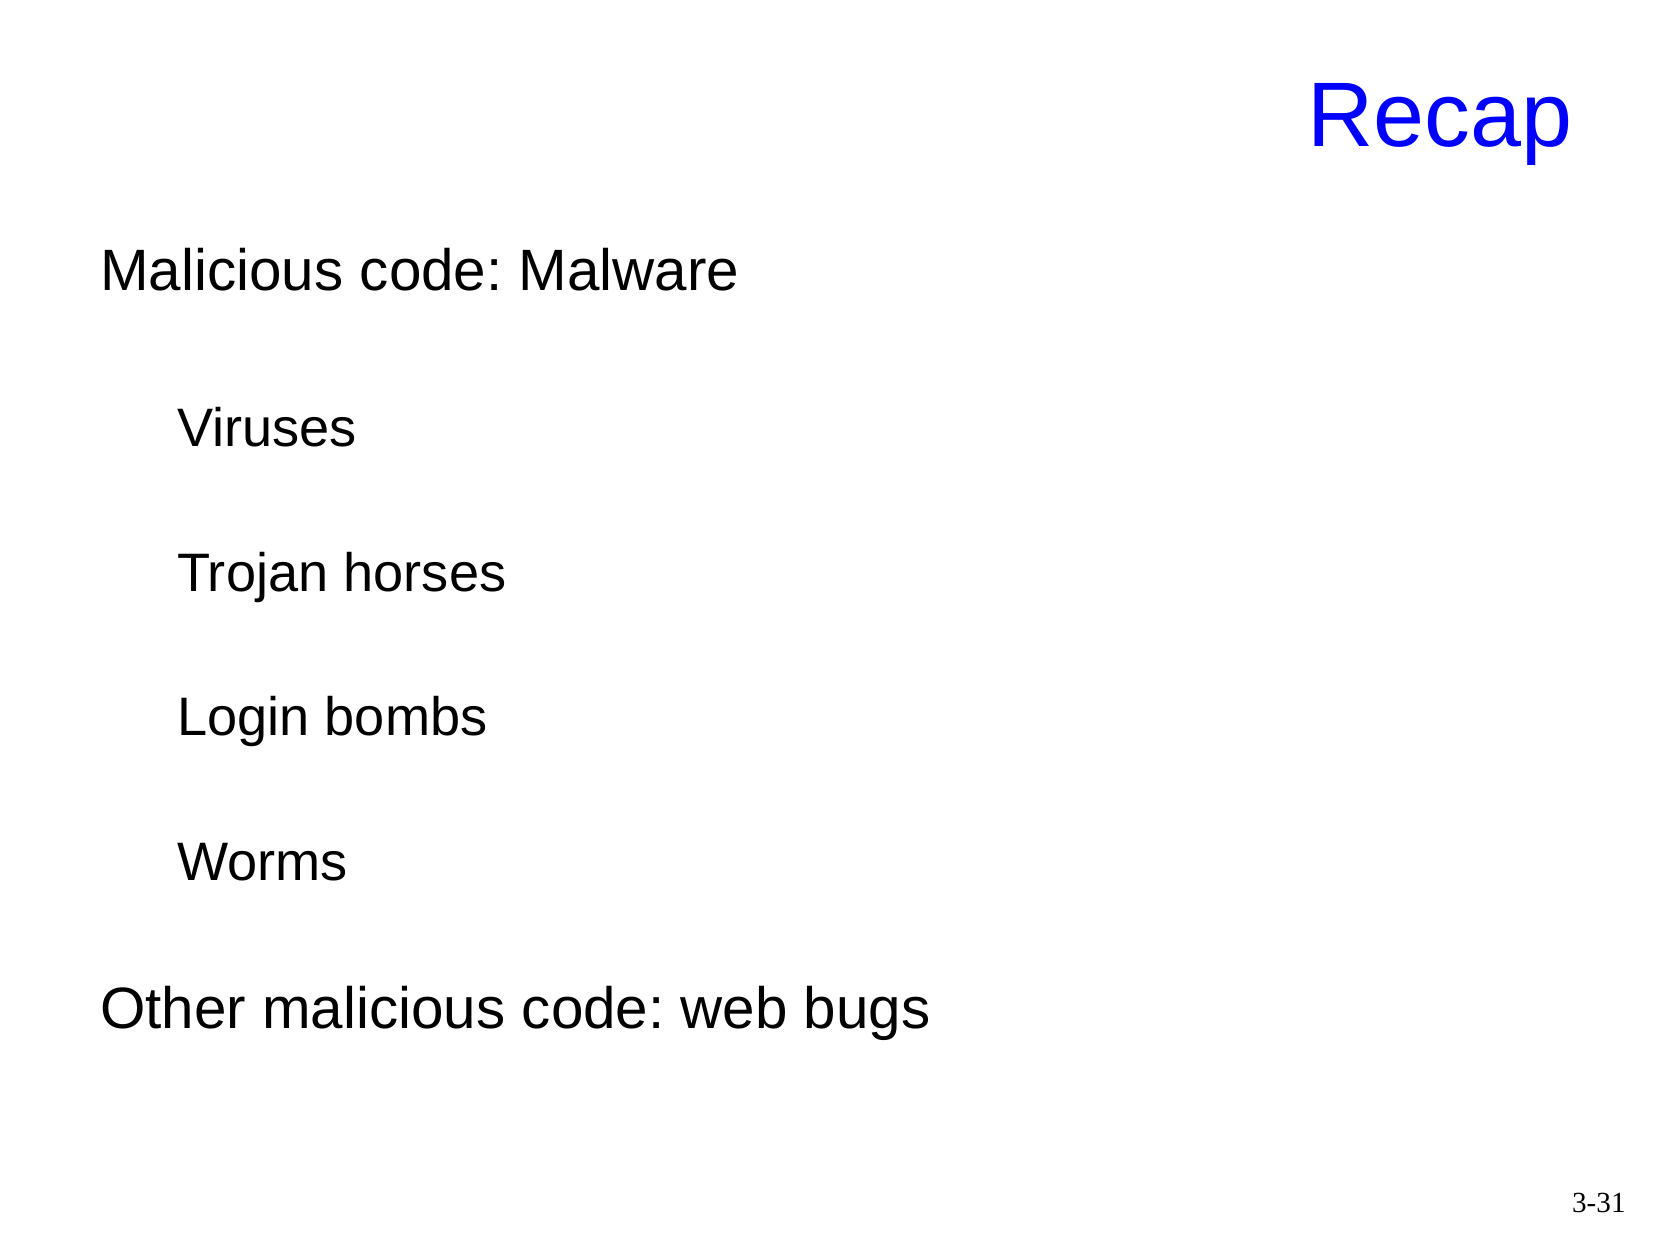

# Recap
Malicious code: Malware
Viruses
Trojan horses
Login bombs
Worms
Other malicious code: web bugs